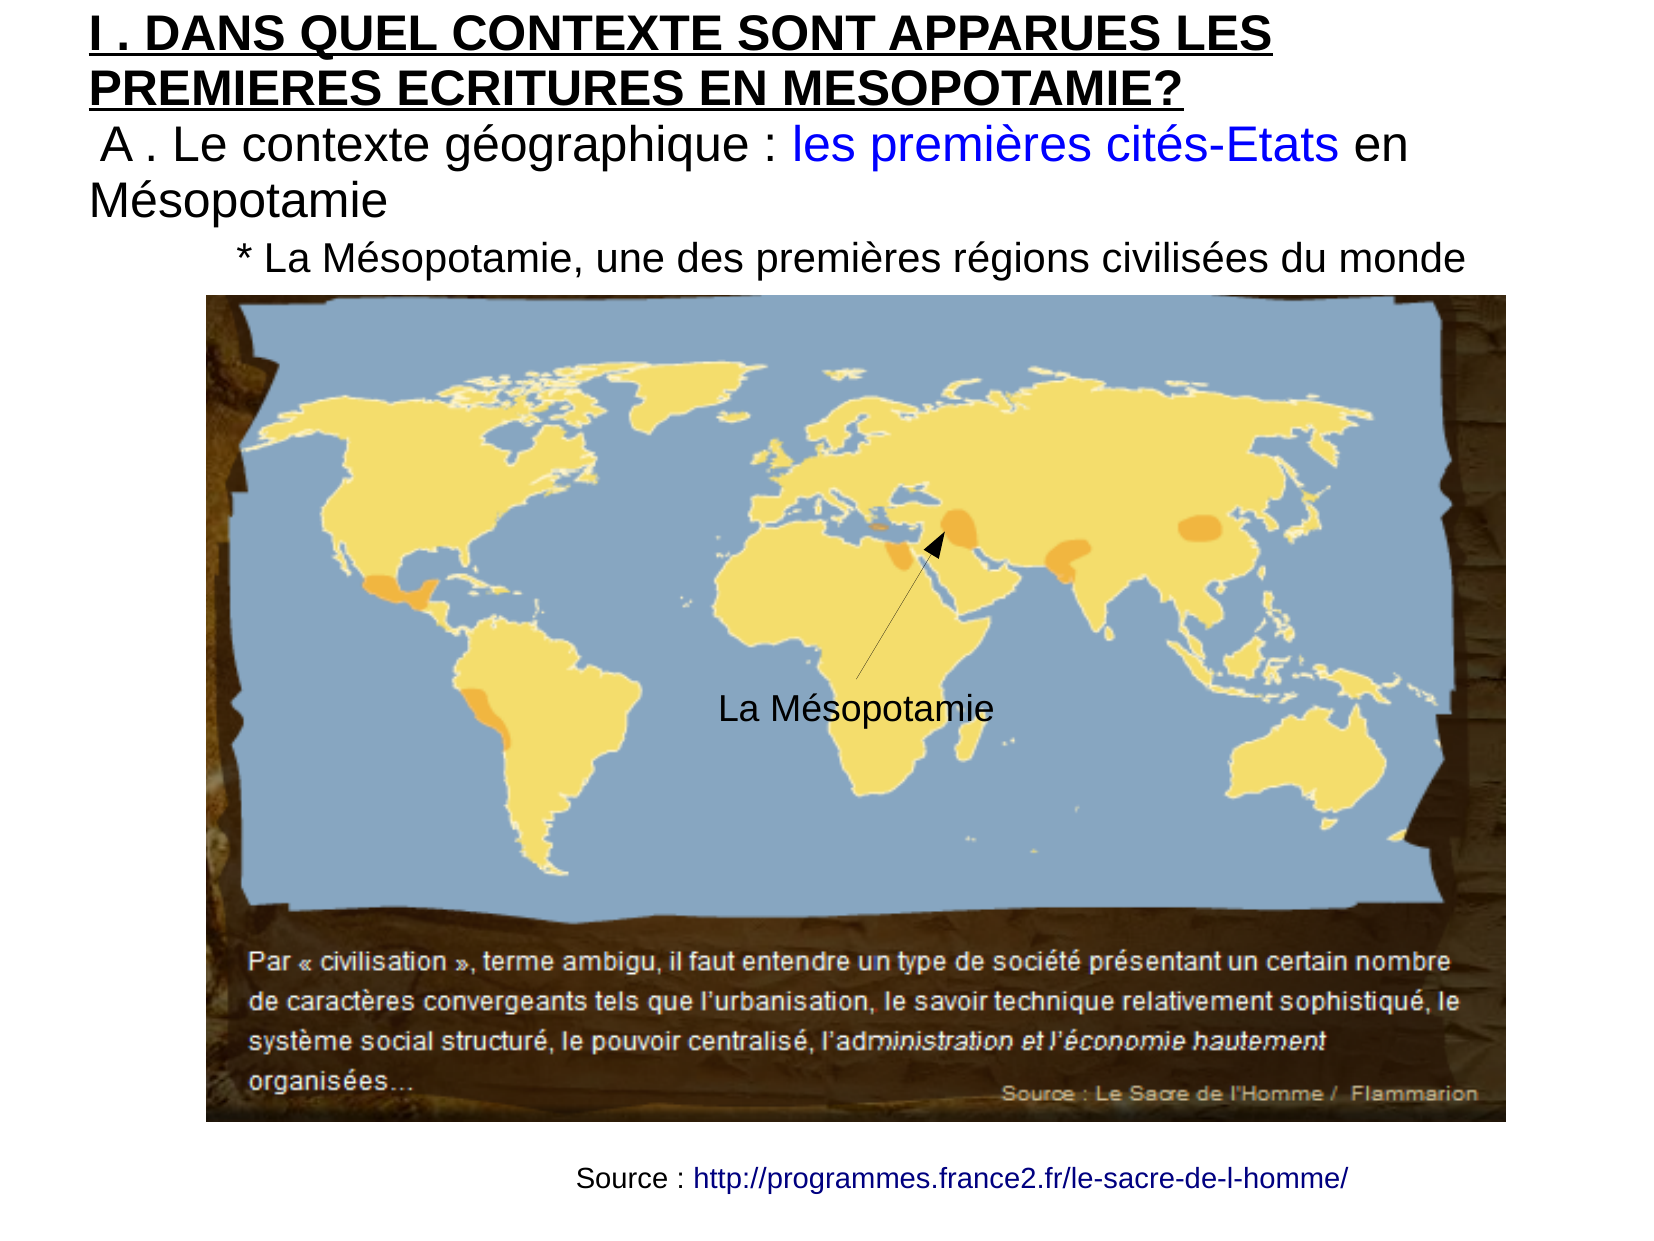

# I . DANS QUEL CONTEXTE SONT APPARUES LES PREMIERES ECRITURES EN MESOPOTAMIE? A . Le contexte géographique : les premières cités-Etats en Mésopotamie * La Mésopotamie, une des premières régions civilisées du monde
La Mésopotamie
Source : http://programmes.france2.fr/le-sacre-de-l-homme/